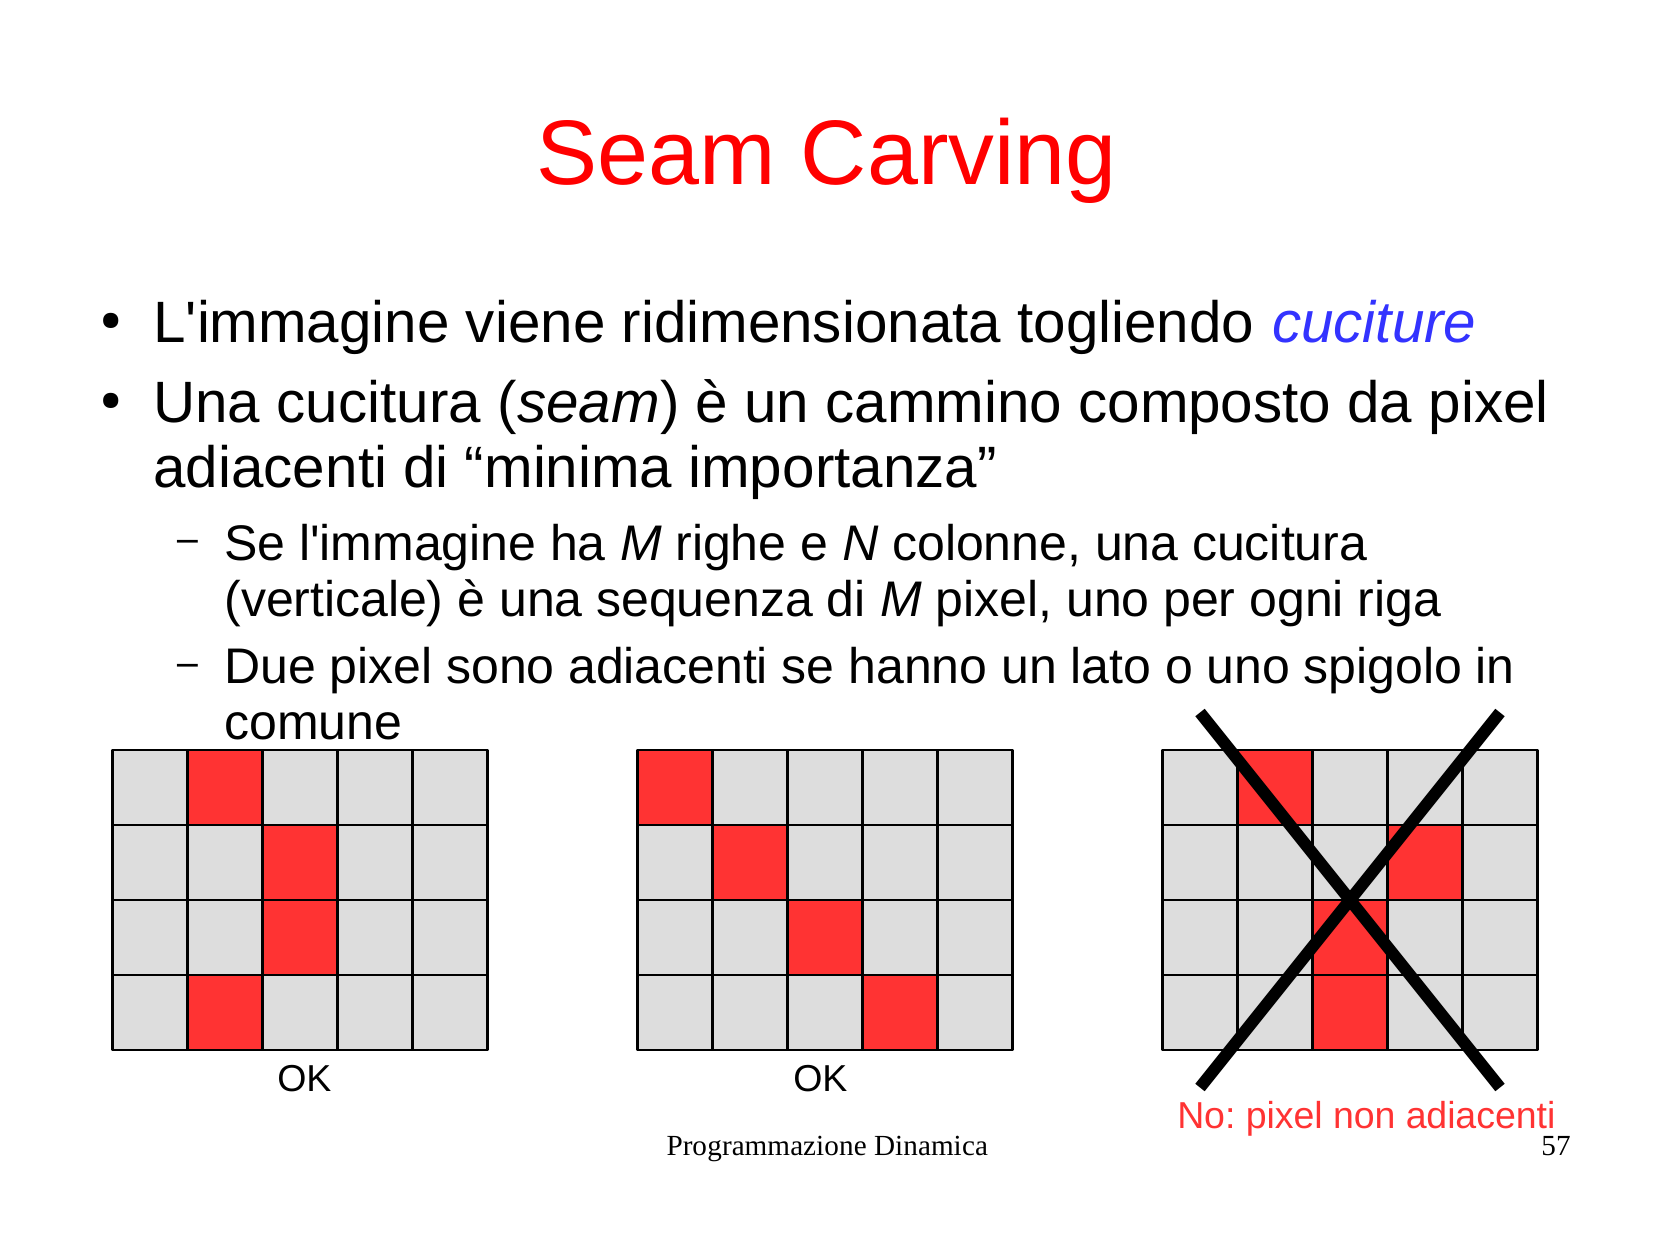

# Seam Carving
L'immagine viene ridimensionata togliendo cuciture
Una cucitura (seam) è un cammino composto da pixel adiacenti di “minima importanza”
Se l'immagine ha M righe e N colonne, una cucitura (verticale) è una sequenza di M pixel, uno per ogni riga
Due pixel sono adiacenti se hanno un lato o uno spigolo in comune
OK
OK
No: pixel non adiacenti
Programmazione Dinamica
57